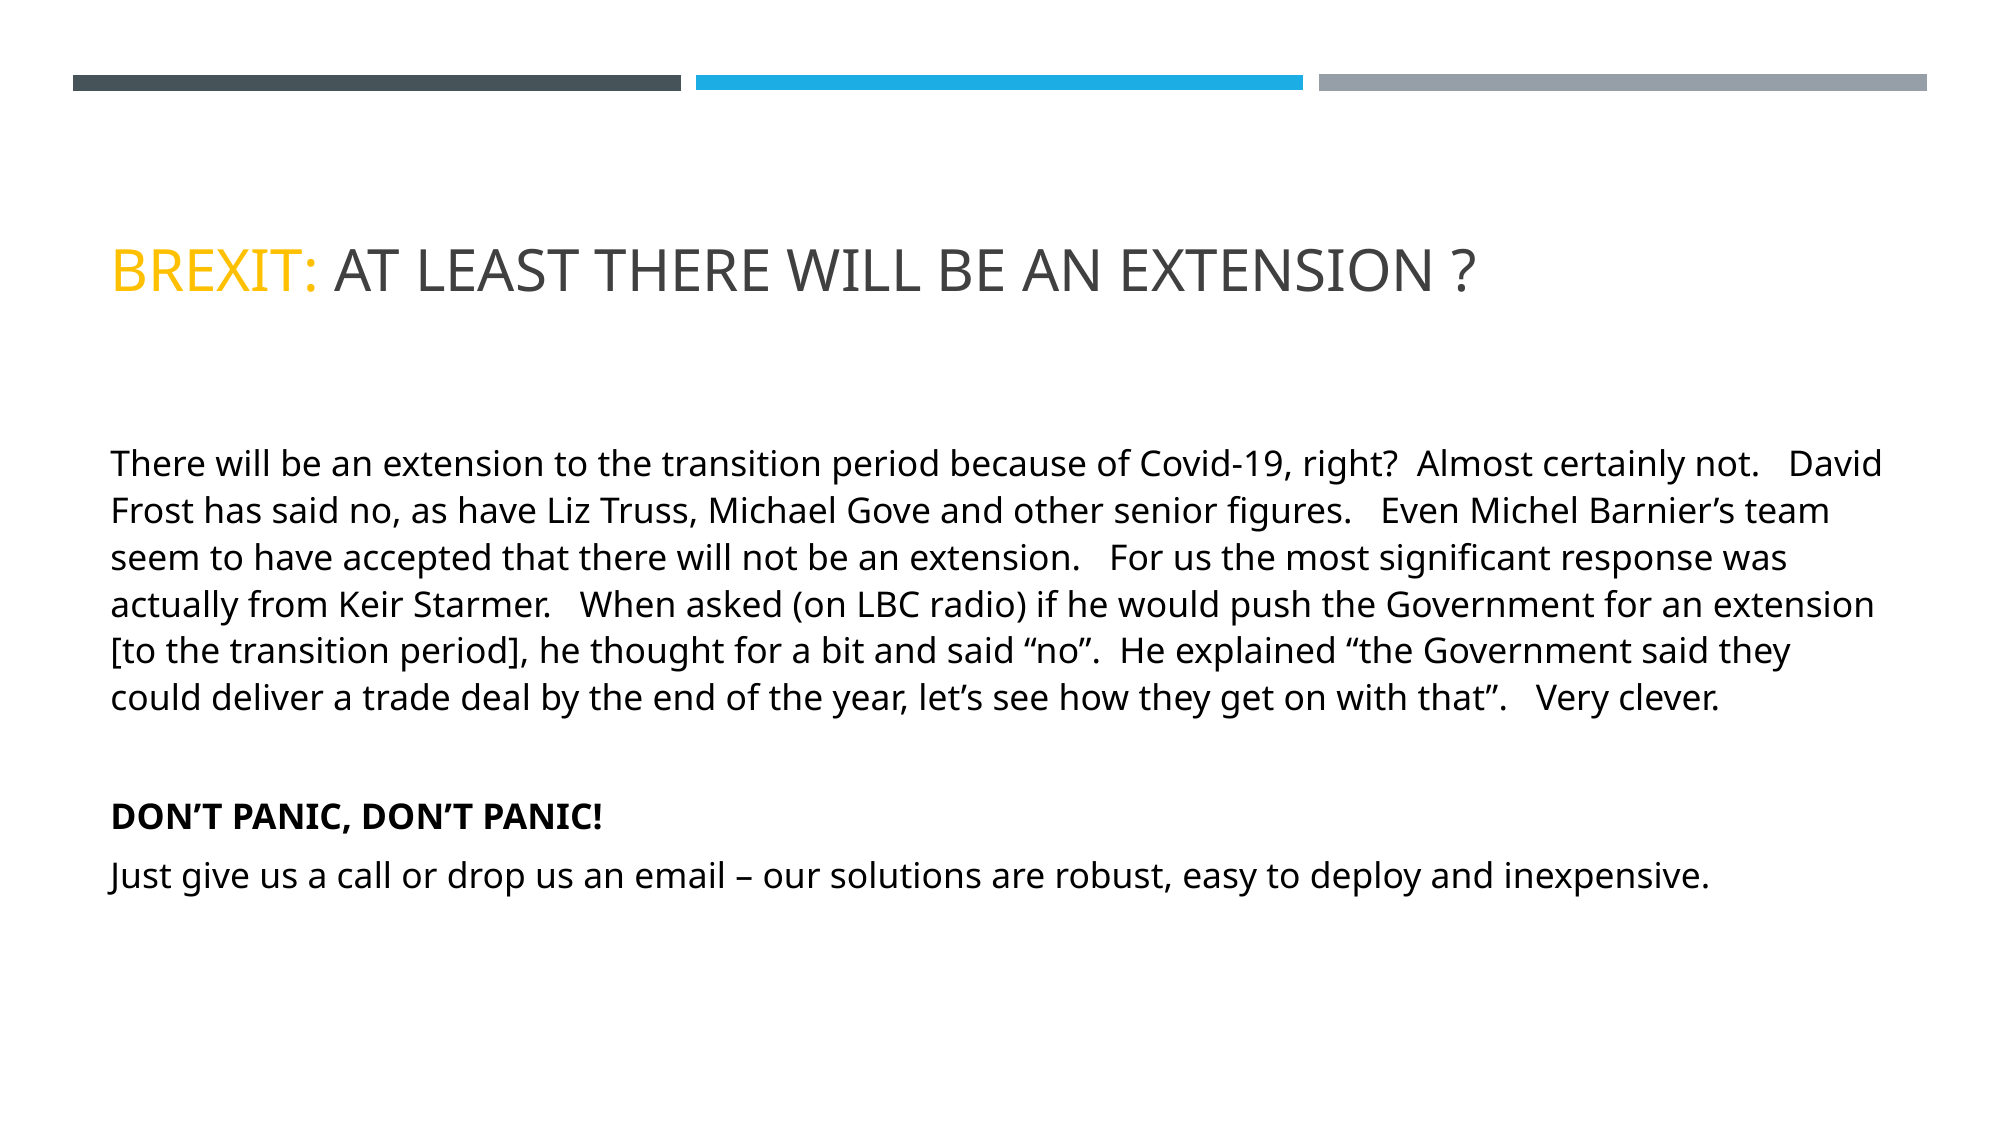

# BREXIT: At least there will be an extension ?
There will be an extension to the transition period because of Covid-19, right?  Almost certainly not.   David Frost has said no, as have Liz Truss, Michael Gove and other senior figures.   Even Michel Barnier’s team seem to have accepted that there will not be an extension.   For us the most significant response was actually from Keir Starmer.   When asked (on LBC radio) if he would push the Government for an extension [to the transition period], he thought for a bit and said “no”.  He explained “the Government said they could deliver a trade deal by the end of the year, let’s see how they get on with that”.   Very clever.
DON’T PANIC, DON’T PANIC!
Just give us a call or drop us an email – our solutions are robust, easy to deploy and inexpensive.